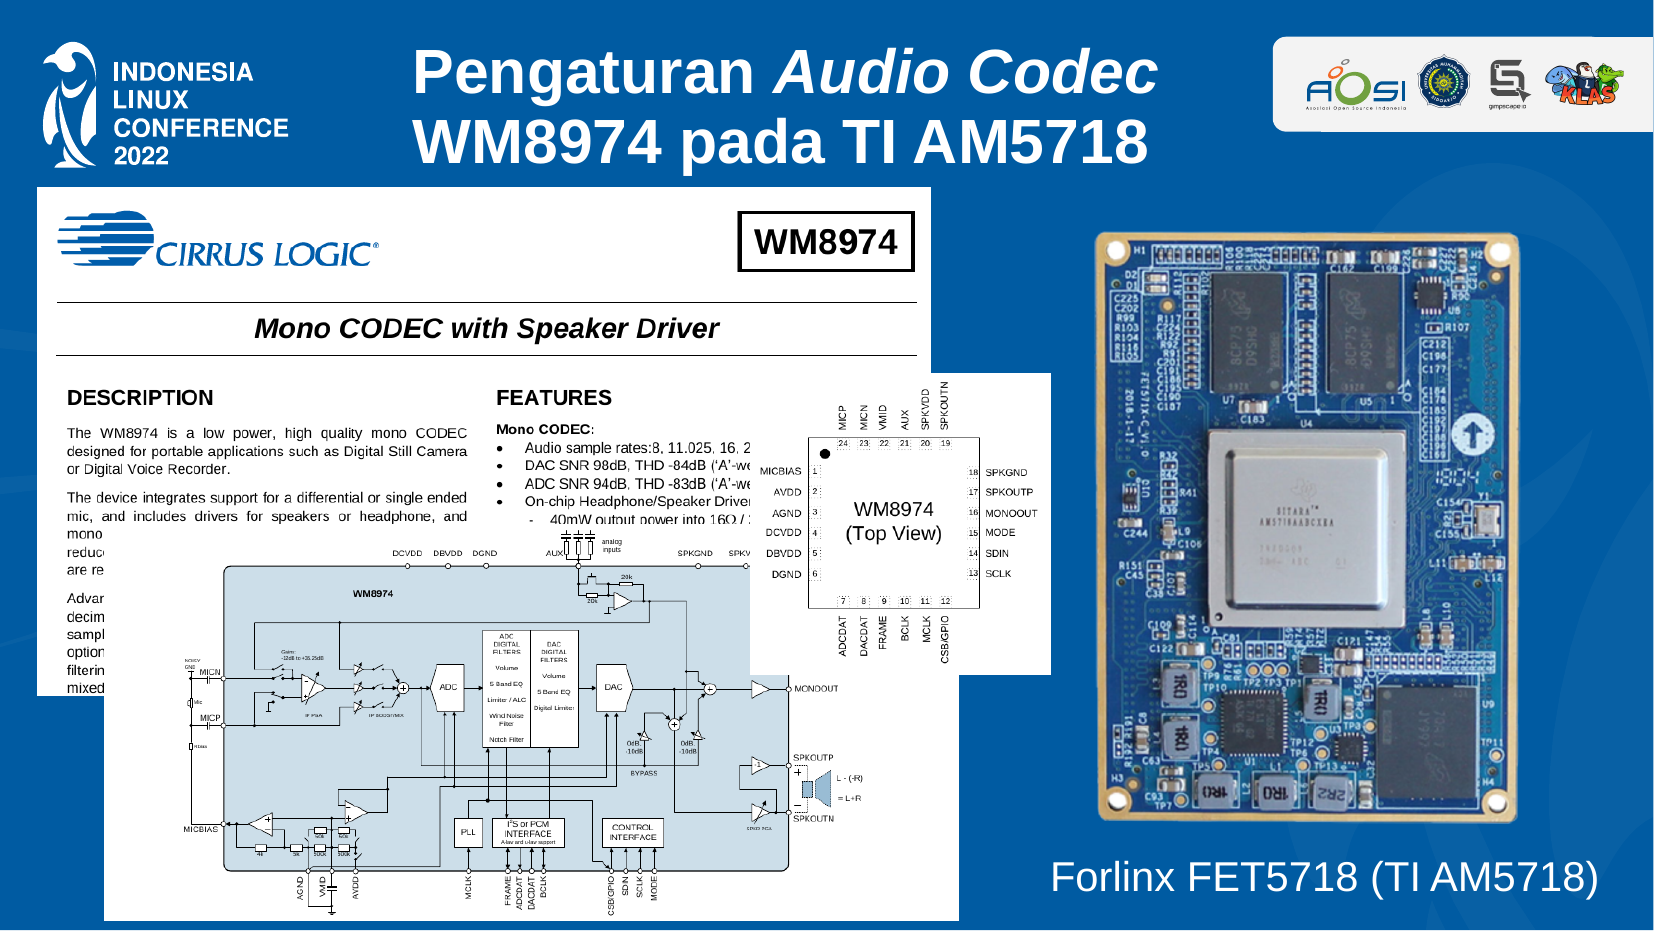

# Pengaturan Audio Codec WM8974 pada TI AM5718
Forlinx FET5718 (TI AM5718)